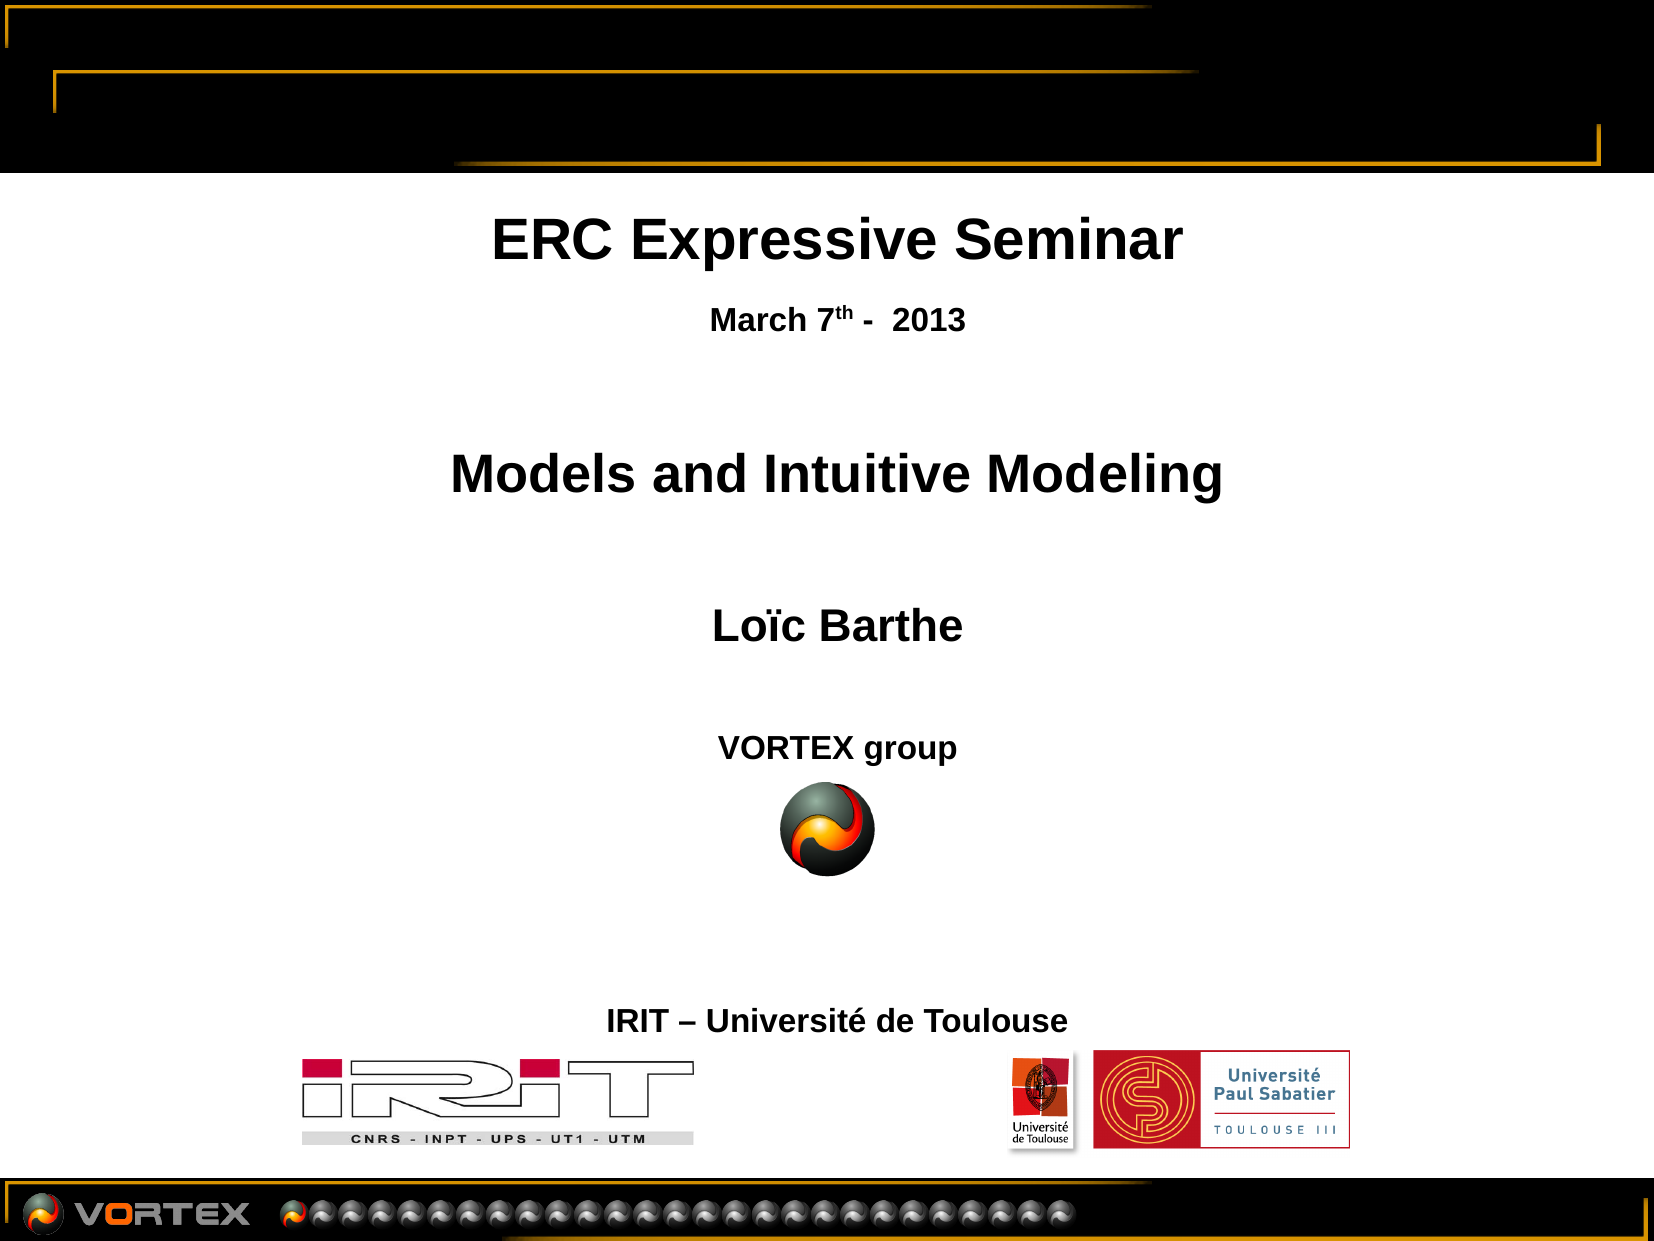

# ERC Expressive Seminar
March 7th - 2013
Models and Intuitive Modeling
Loïc Barthe
VORTEX group
IRIT – Université de Toulouse